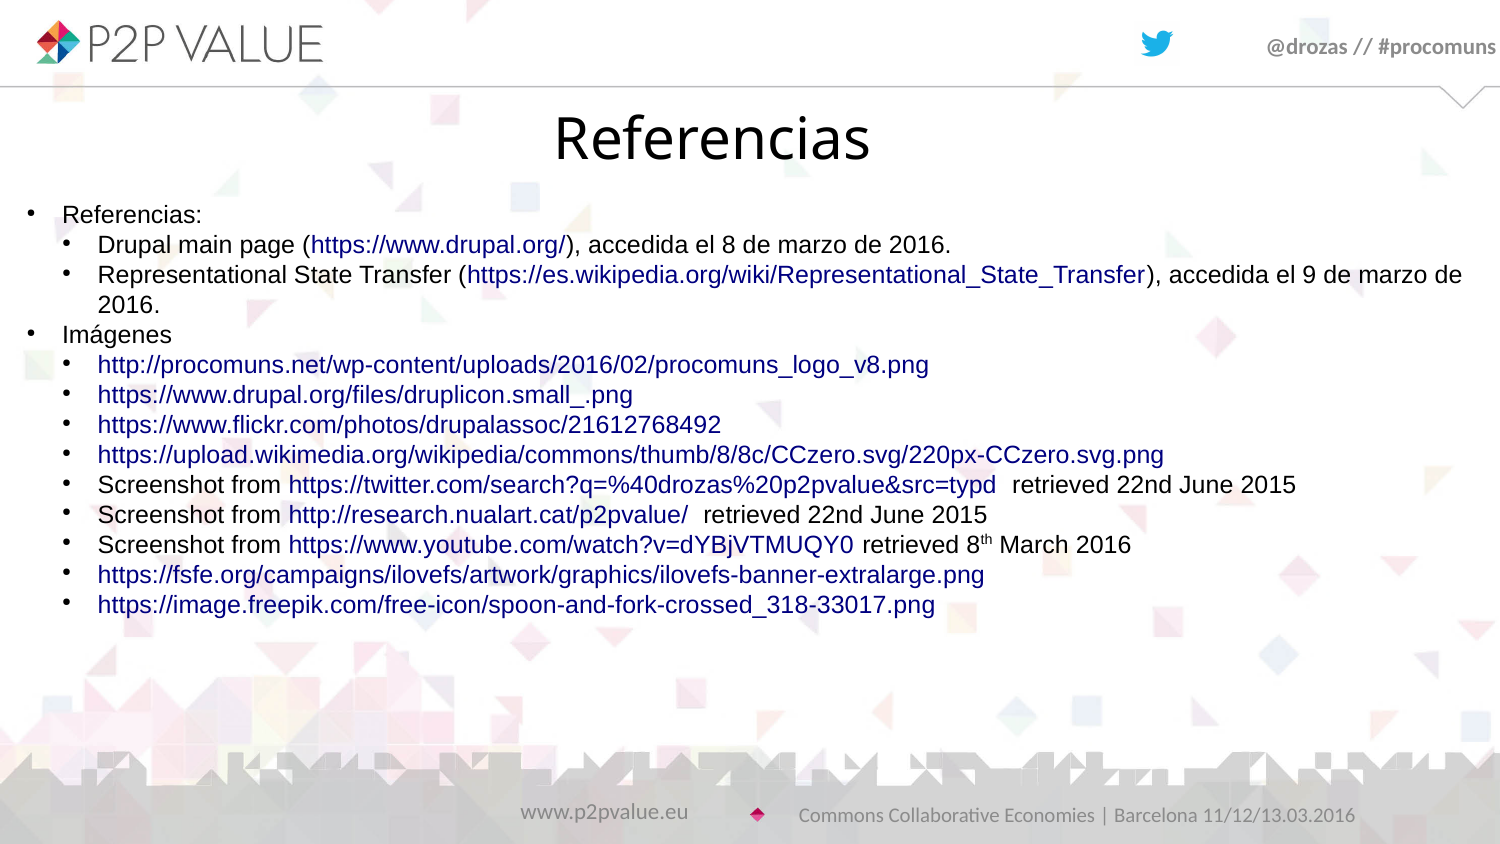

@drozas // #procomuns
# Referencias
Referencias:
Drupal main page (https://www.drupal.org/), accedida el 8 de marzo de 2016.
Representational State Transfer (https://es.wikipedia.org/wiki/Representational_State_Transfer), accedida el 9 de marzo de 2016.
Imágenes
http://procomuns.net/wp-content/uploads/2016/02/procomuns_logo_v8.png
https://www.drupal.org/files/druplicon.small_.png
https://www.flickr.com/photos/drupalassoc/21612768492
https://upload.wikimedia.org/wikipedia/commons/thumb/8/8c/CCzero.svg/220px-CCzero.svg.png
Screenshot from https://twitter.com/search?q=%40drozas%20p2pvalue&src=typd retrieved 22nd June 2015
Screenshot from http://research.nualart.cat/p2pvalue/ retrieved 22nd June 2015
Screenshot from https://www.youtube.com/watch?v=dYBjVTMUQY0 retrieved 8th March 2016
https://fsfe.org/campaigns/ilovefs/artwork/graphics/ilovefs-banner-extralarge.png
https://image.freepik.com/free-icon/spoon-and-fork-crossed_318-33017.png
www.p2pvalue.eu
Commons Collaborative Economies | Barcelona 11/12/13.03.2016